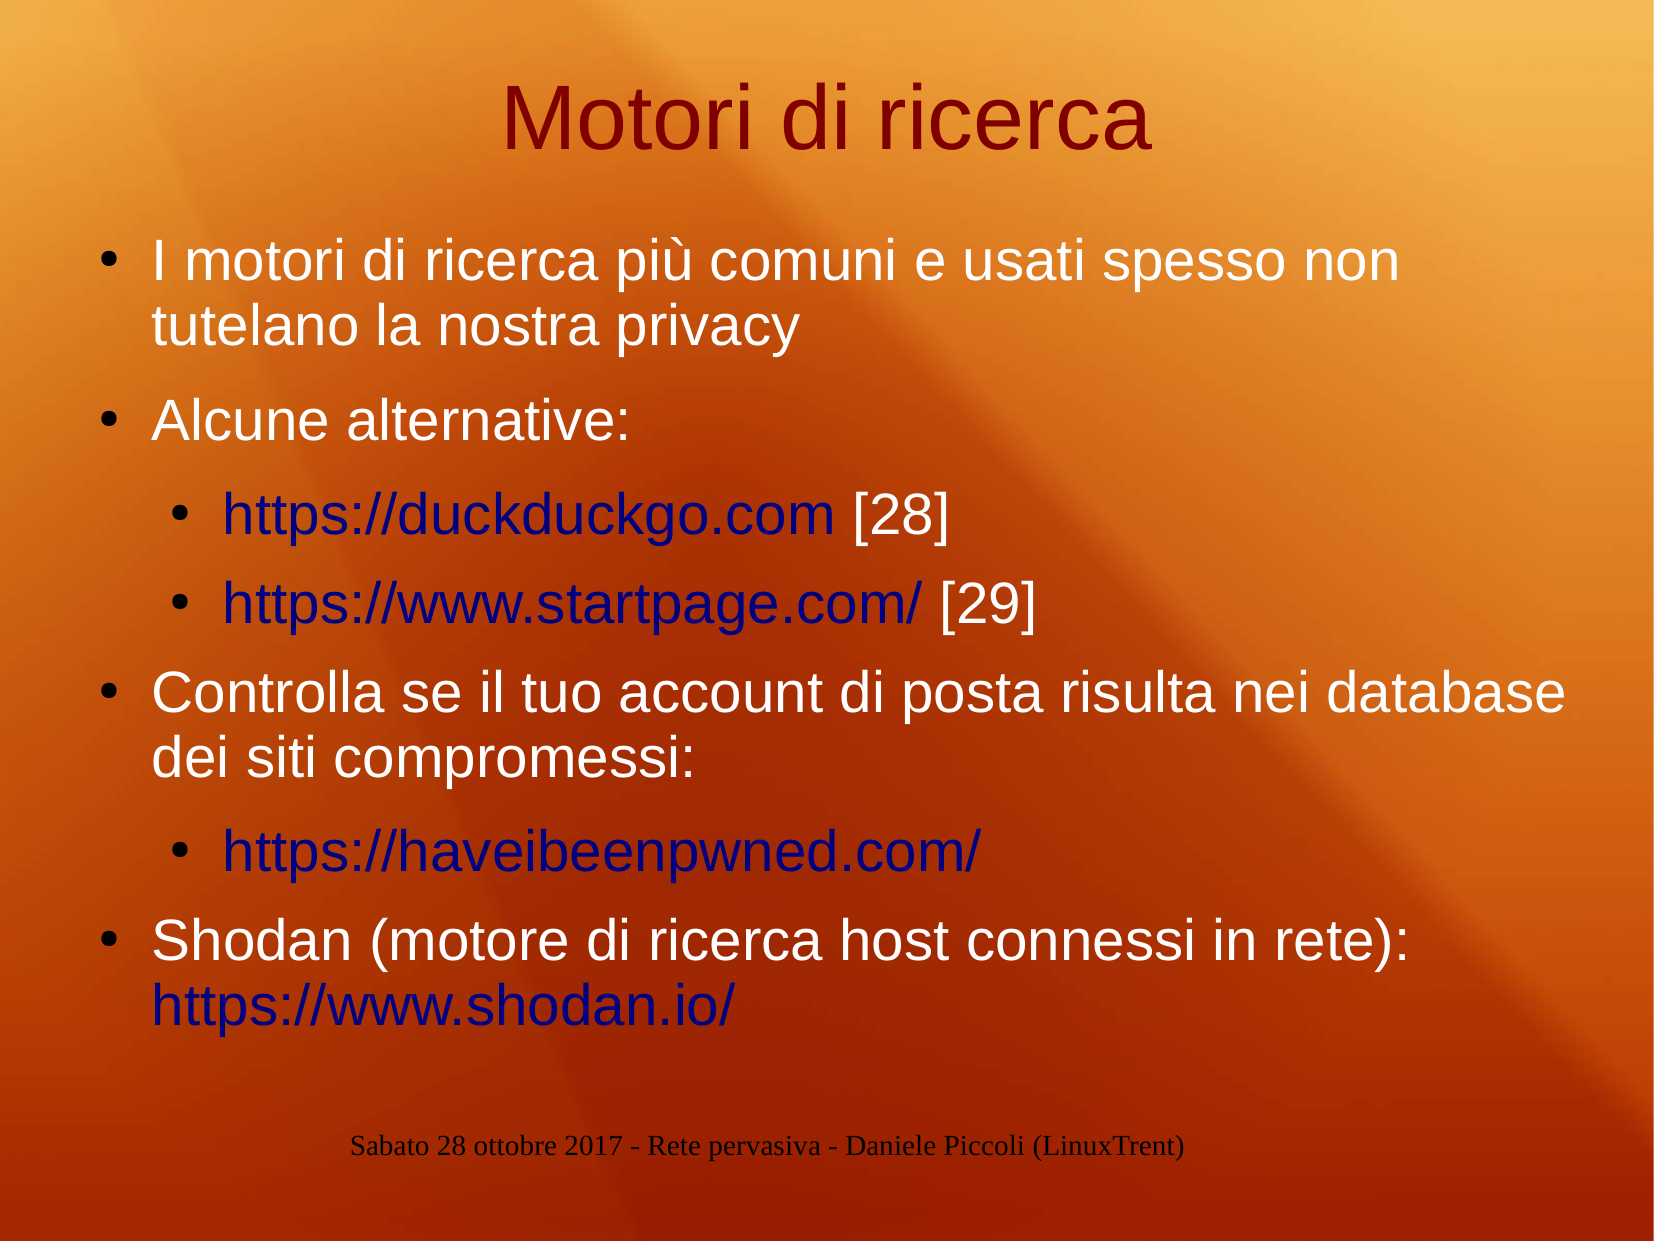

# Motori di ricerca
I motori di ricerca più comuni e usati spesso non tutelano la nostra privacy
Alcune alternative:
https://duckduckgo.com [28]
https://www.startpage.com/ [29]
Controlla se il tuo account di posta risulta nei database dei siti compromessi:
https://haveibeenpwned.com/
Shodan (motore di ricerca host connessi in rete): https://www.shodan.io/
Sabato 28 ottobre 2017 - Rete pervasiva - Daniele Piccoli (LinuxTrent)